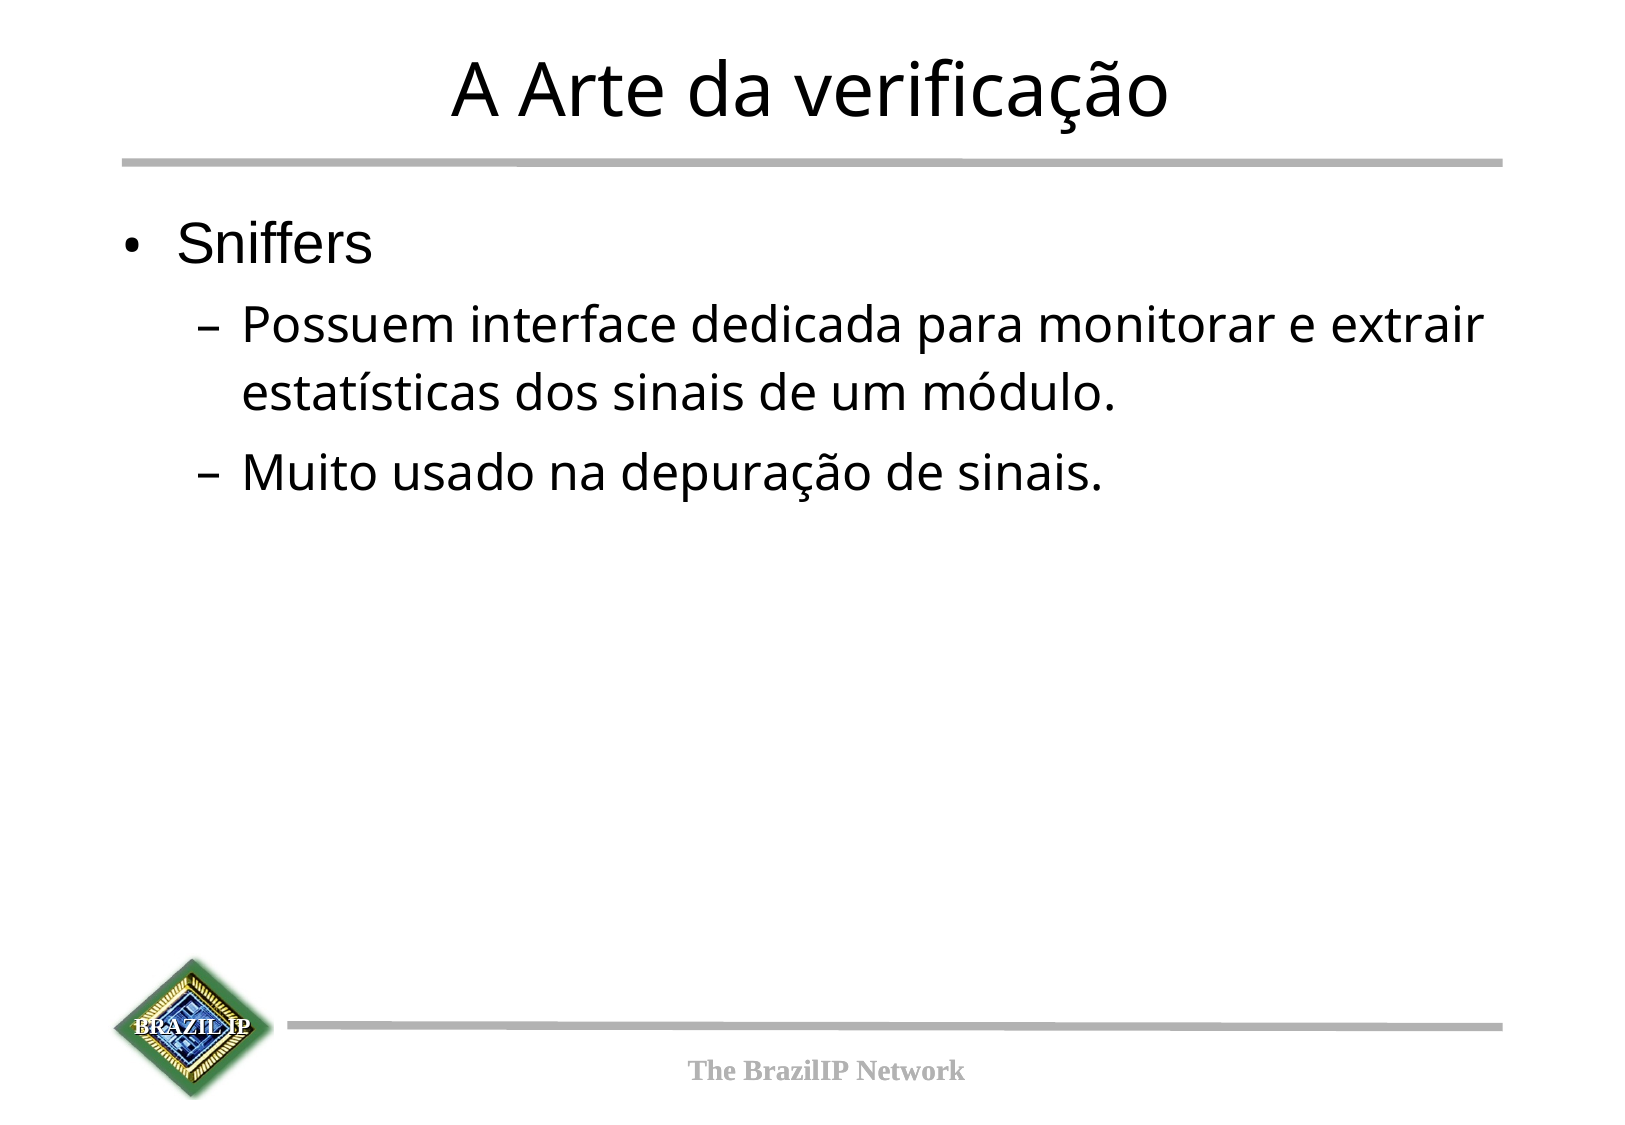

# A Arte da verificação
Sniffers
Possuem interface dedicada para monitorar e extrair estatísticas dos sinais de um módulo.
Muito usado na depuração de sinais.